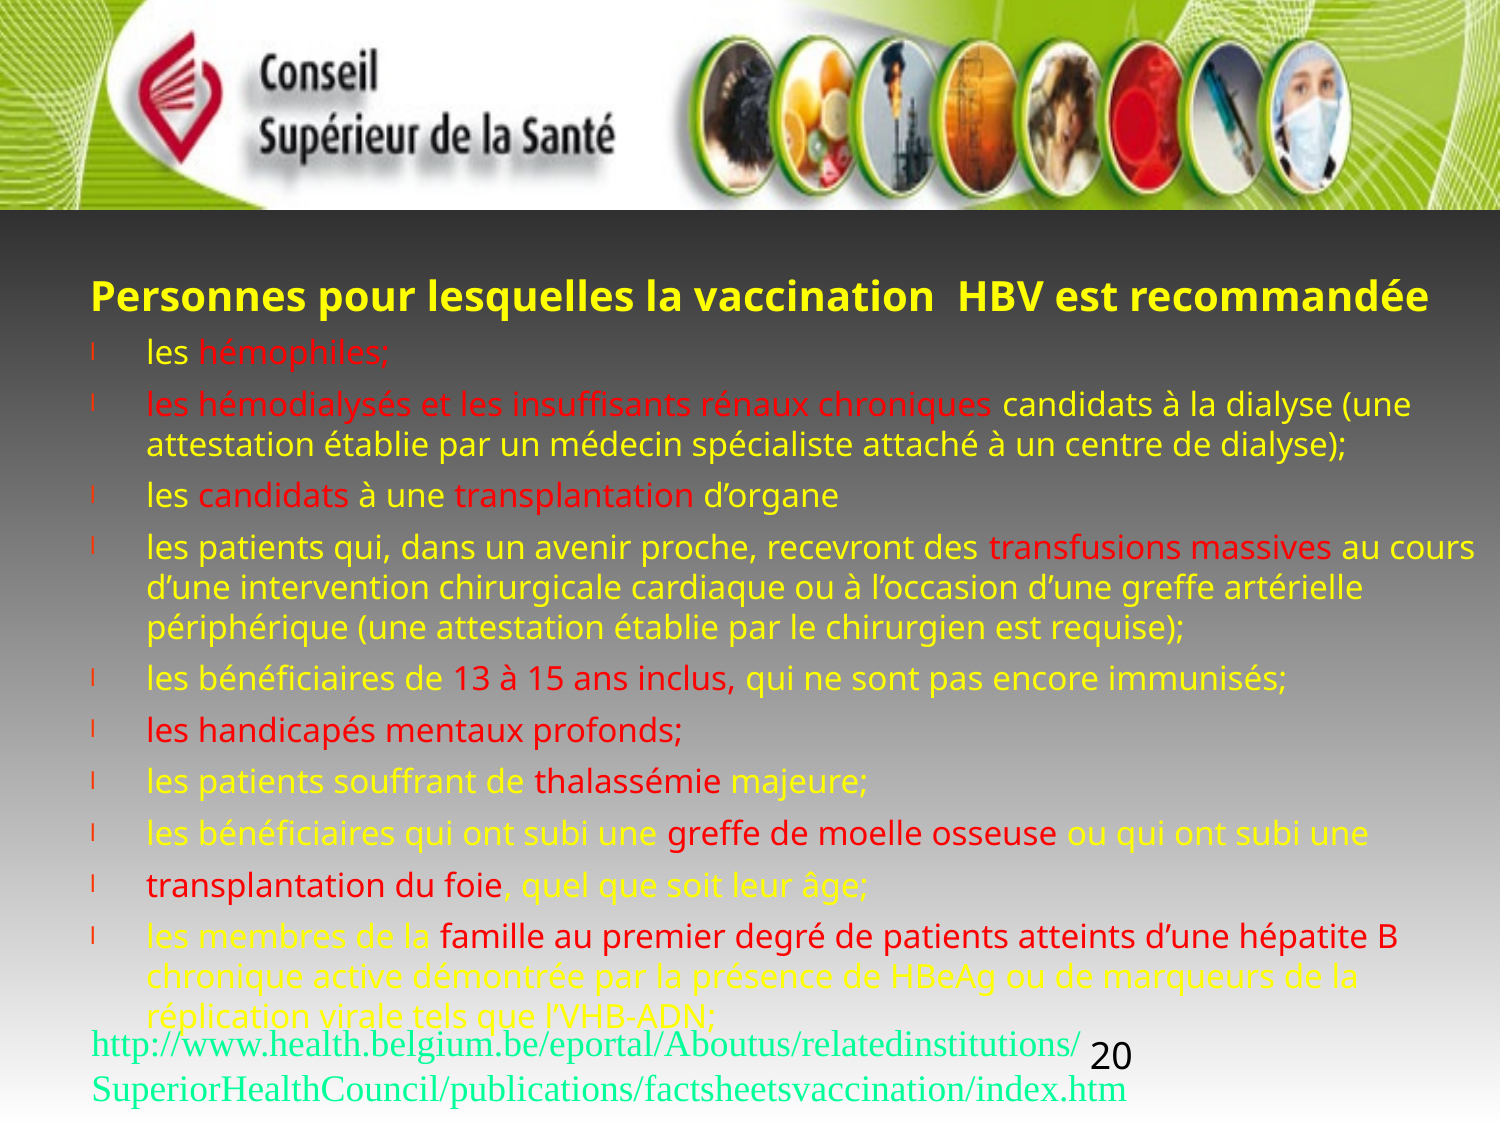

# Personnes pour lesquelles la vaccination HBV est recommandée
les hémophiles;
les hémodialysés et les insuffisants rénaux chroniques candidats à la dialyse (une attestation établie par un médecin spécialiste attaché à un centre de dialyse);
les candidats à une transplantation d’organe
les patients qui, dans un avenir proche, recevront des transfusions massives au cours d’une intervention chirurgicale cardiaque ou à l’occasion d’une greffe artérielle périphérique (une attestation établie par le chirurgien est requise);
les bénéficiaires de 13 à 15 ans inclus, qui ne sont pas encore immunisés;
les handicapés mentaux profonds;
les patients souffrant de thalassémie majeure;
les bénéficiaires qui ont subi une greffe de moelle osseuse ou qui ont subi une
transplantation du foie, quel que soit leur âge;
les membres de la famille au premier degré de patients atteints d’une hépatite B chronique active démontrée par la présence de HBeAg ou de marqueurs de la réplication virale tels que l’VHB-ADN;
http://www.health.belgium.be/eportal/Aboutus/relatedinstitutions/SuperiorHealthCouncil/publications/factsheetsvaccination/index.htm